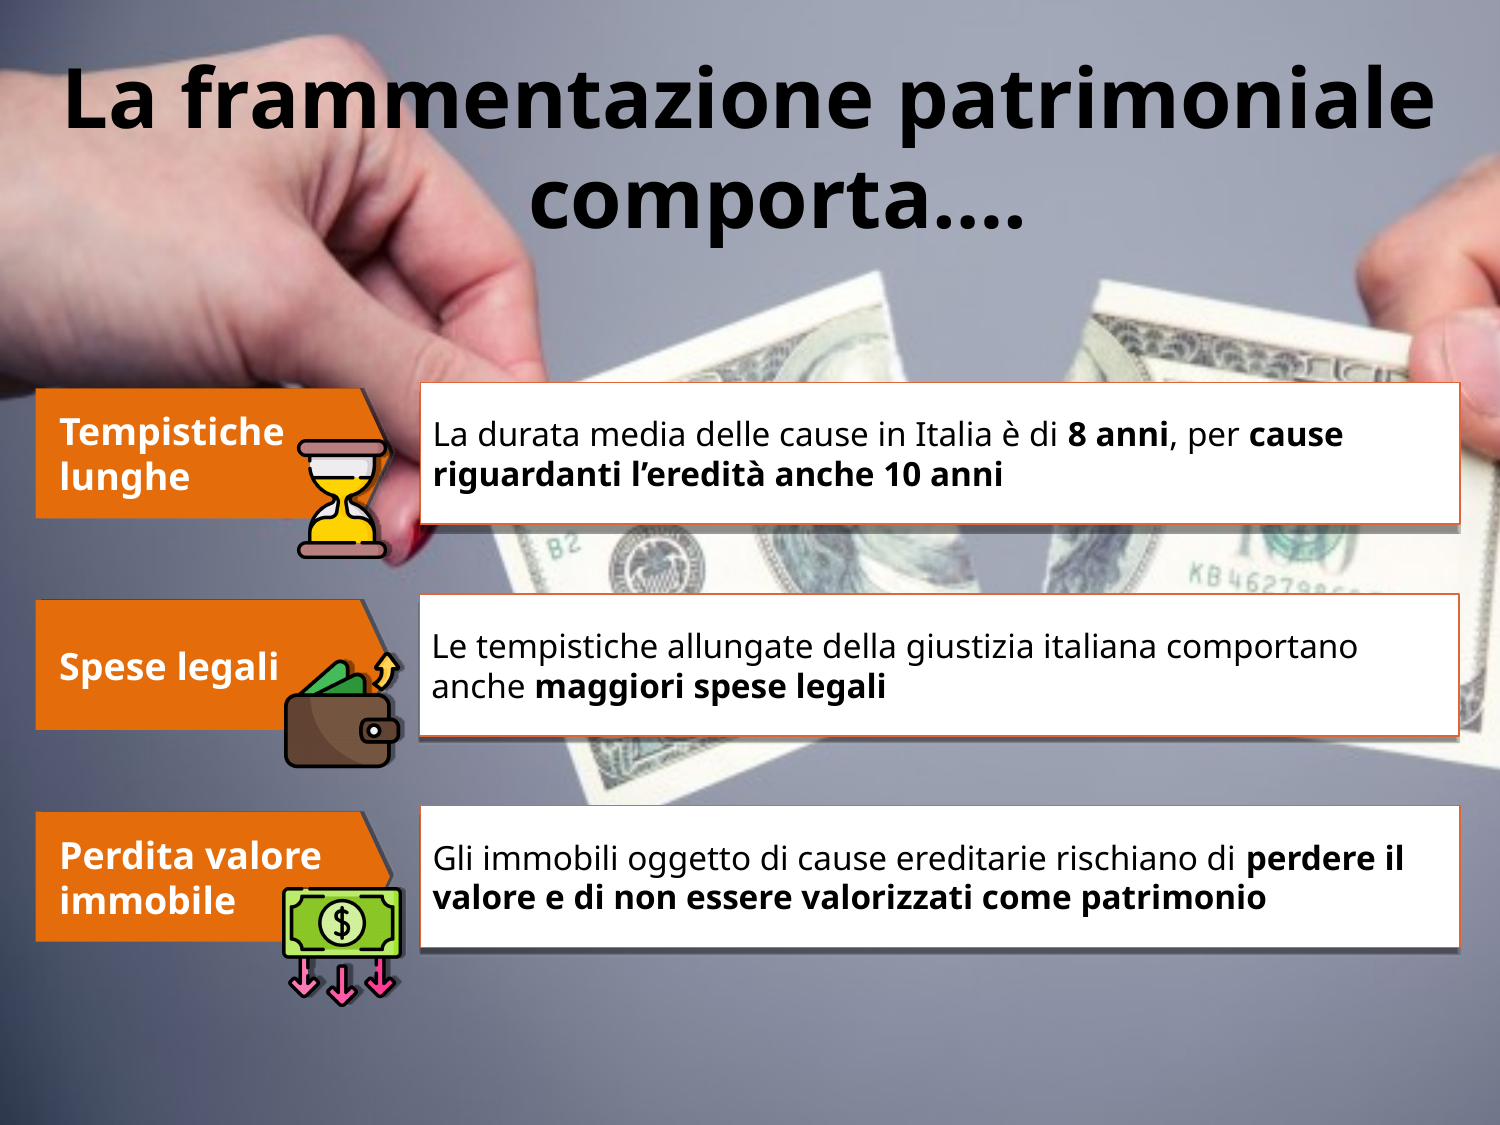

La frammentazione patrimoniale comporta….
La durata media delle cause in Italia è di 8 anni, per cause riguardanti l’eredità anche 10 anni
Tempistiche lunghe
Le tempistiche allungate della giustizia italiana comportano anche maggiori spese legali
Spese legali
Gli immobili oggetto di cause ereditarie rischiano di perdere il valore e di non essere valorizzati come patrimonio
Perdita valore immobile